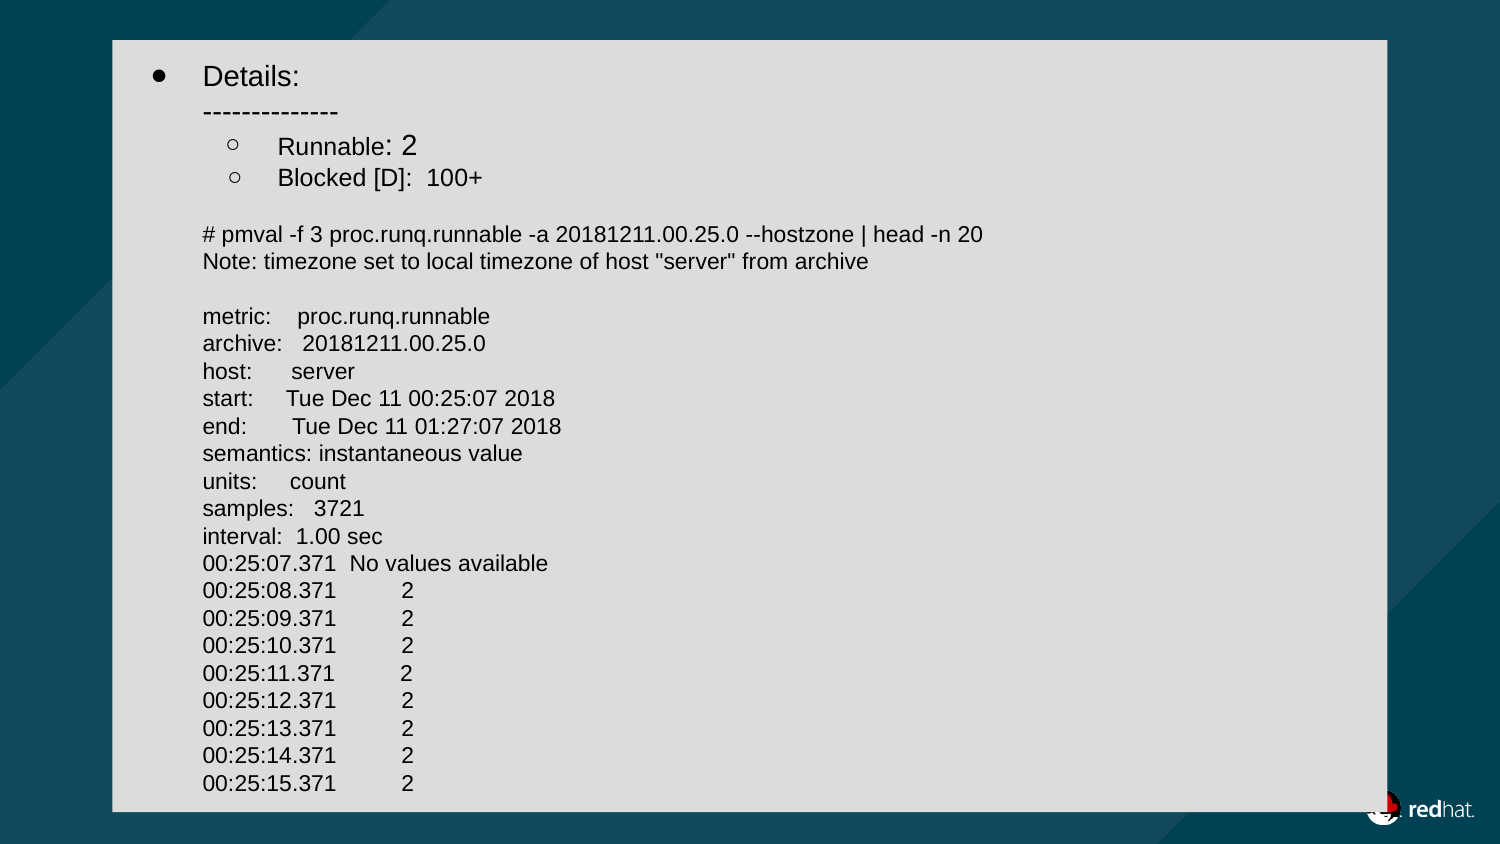

Details:
--------------
Runnable: 2
Blocked [D]: 100+
# pmval -f 3 proc.runq.runnable -a 20181211.00.25.0 --hostzone | head -n 20
Note: timezone set to local timezone of host "server" from archive
metric: proc.runq.runnable
archive: 20181211.00.25.0
host: server
start: Tue Dec 11 00:25:07 2018
end: Tue Dec 11 01:27:07 2018
semantics: instantaneous value
units: count
samples: 3721
interval: 1.00 sec
00:25:07.371 No values available
00:25:08.371 2
00:25:09.371 2
00:25:10.371 2
00:25:11.371 2
00:25:12.371 2
00:25:13.371 2
00:25:14.371 2
00:25:15.371 2
#